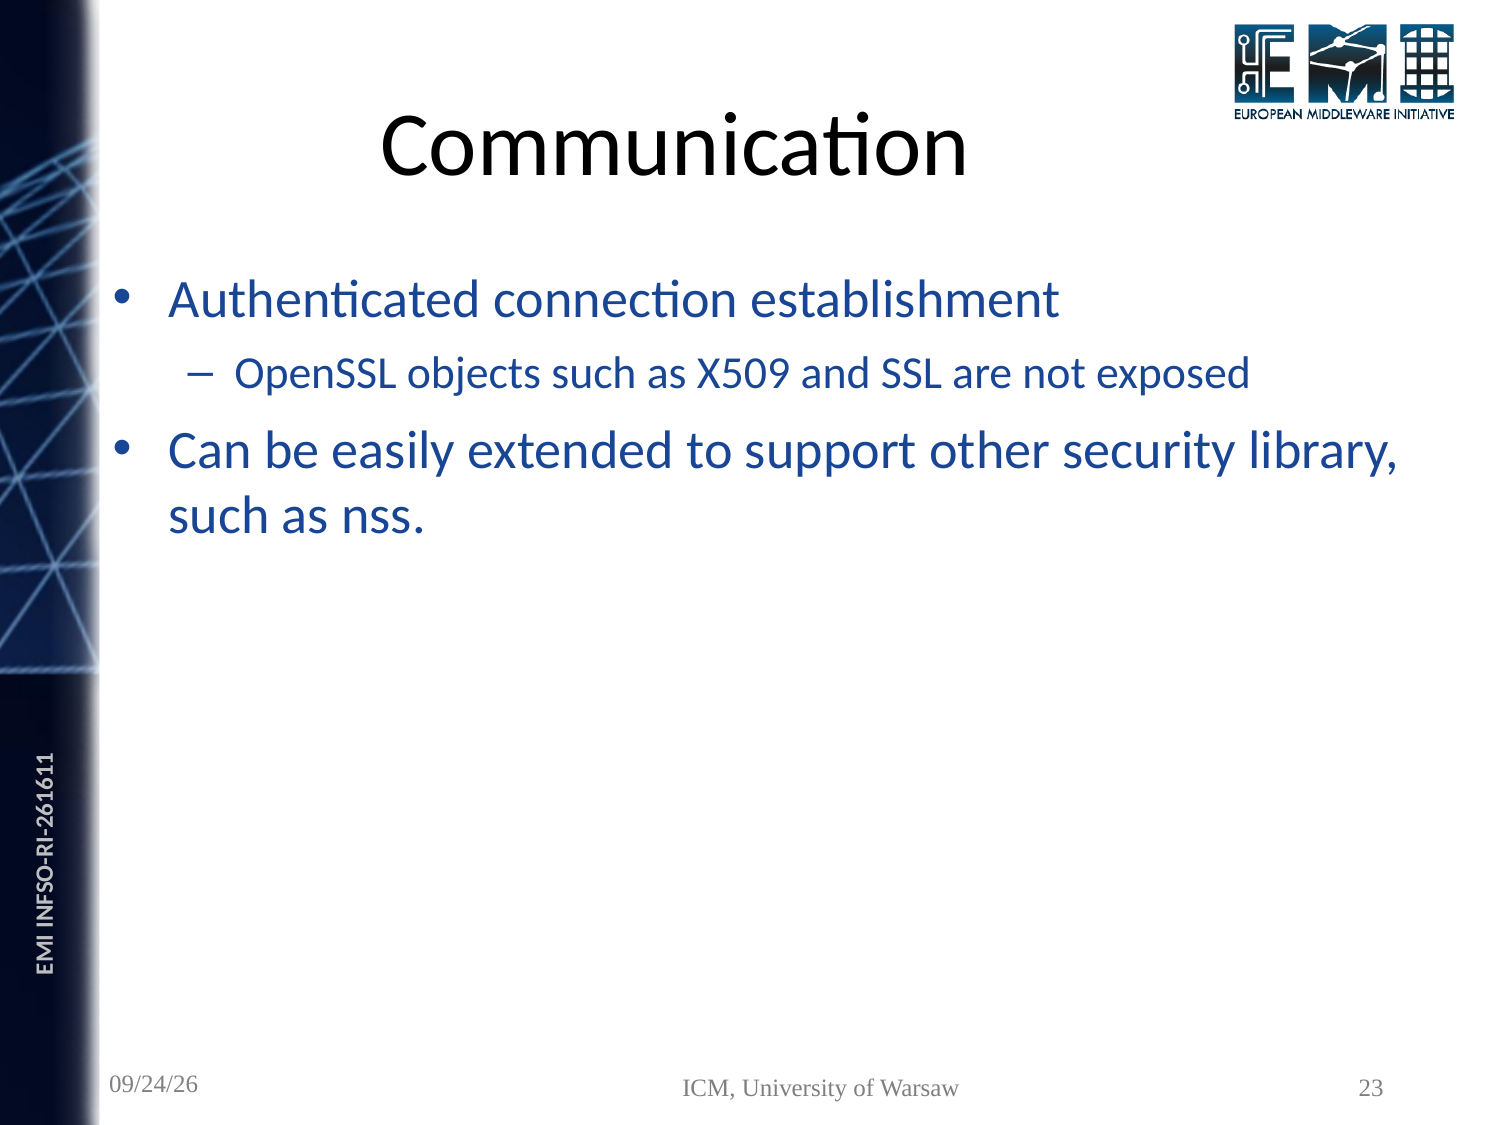

# Communication
Authenticated connection establishment
OpenSSL objects such as X509 and SSL are not exposed
Can be easily extended to support other security library, such as nss.
23